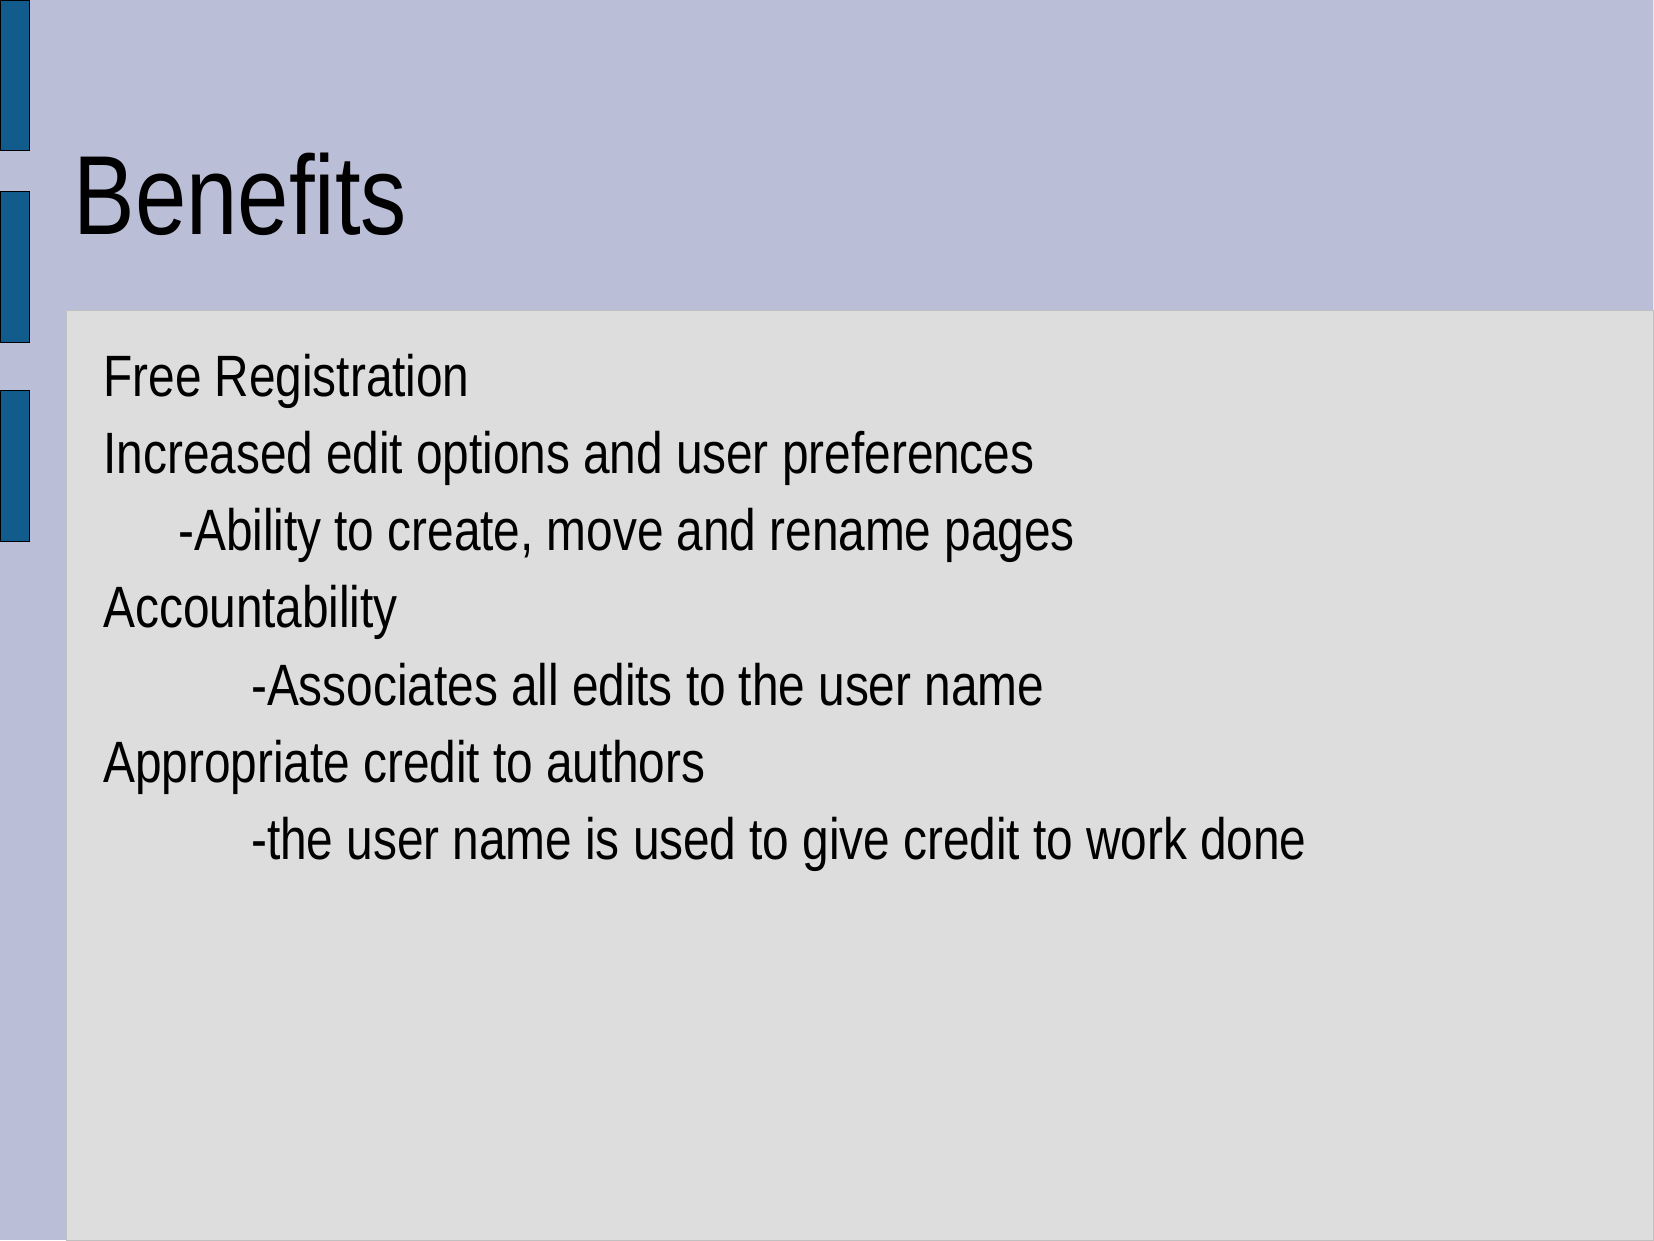

Benefits
Free Registration
Increased edit options and user preferences
	-Ability to create, move and rename pages
Accountability
		-Associates all edits to the user name
Appropriate credit to authors
		-the user name is used to give credit to work done